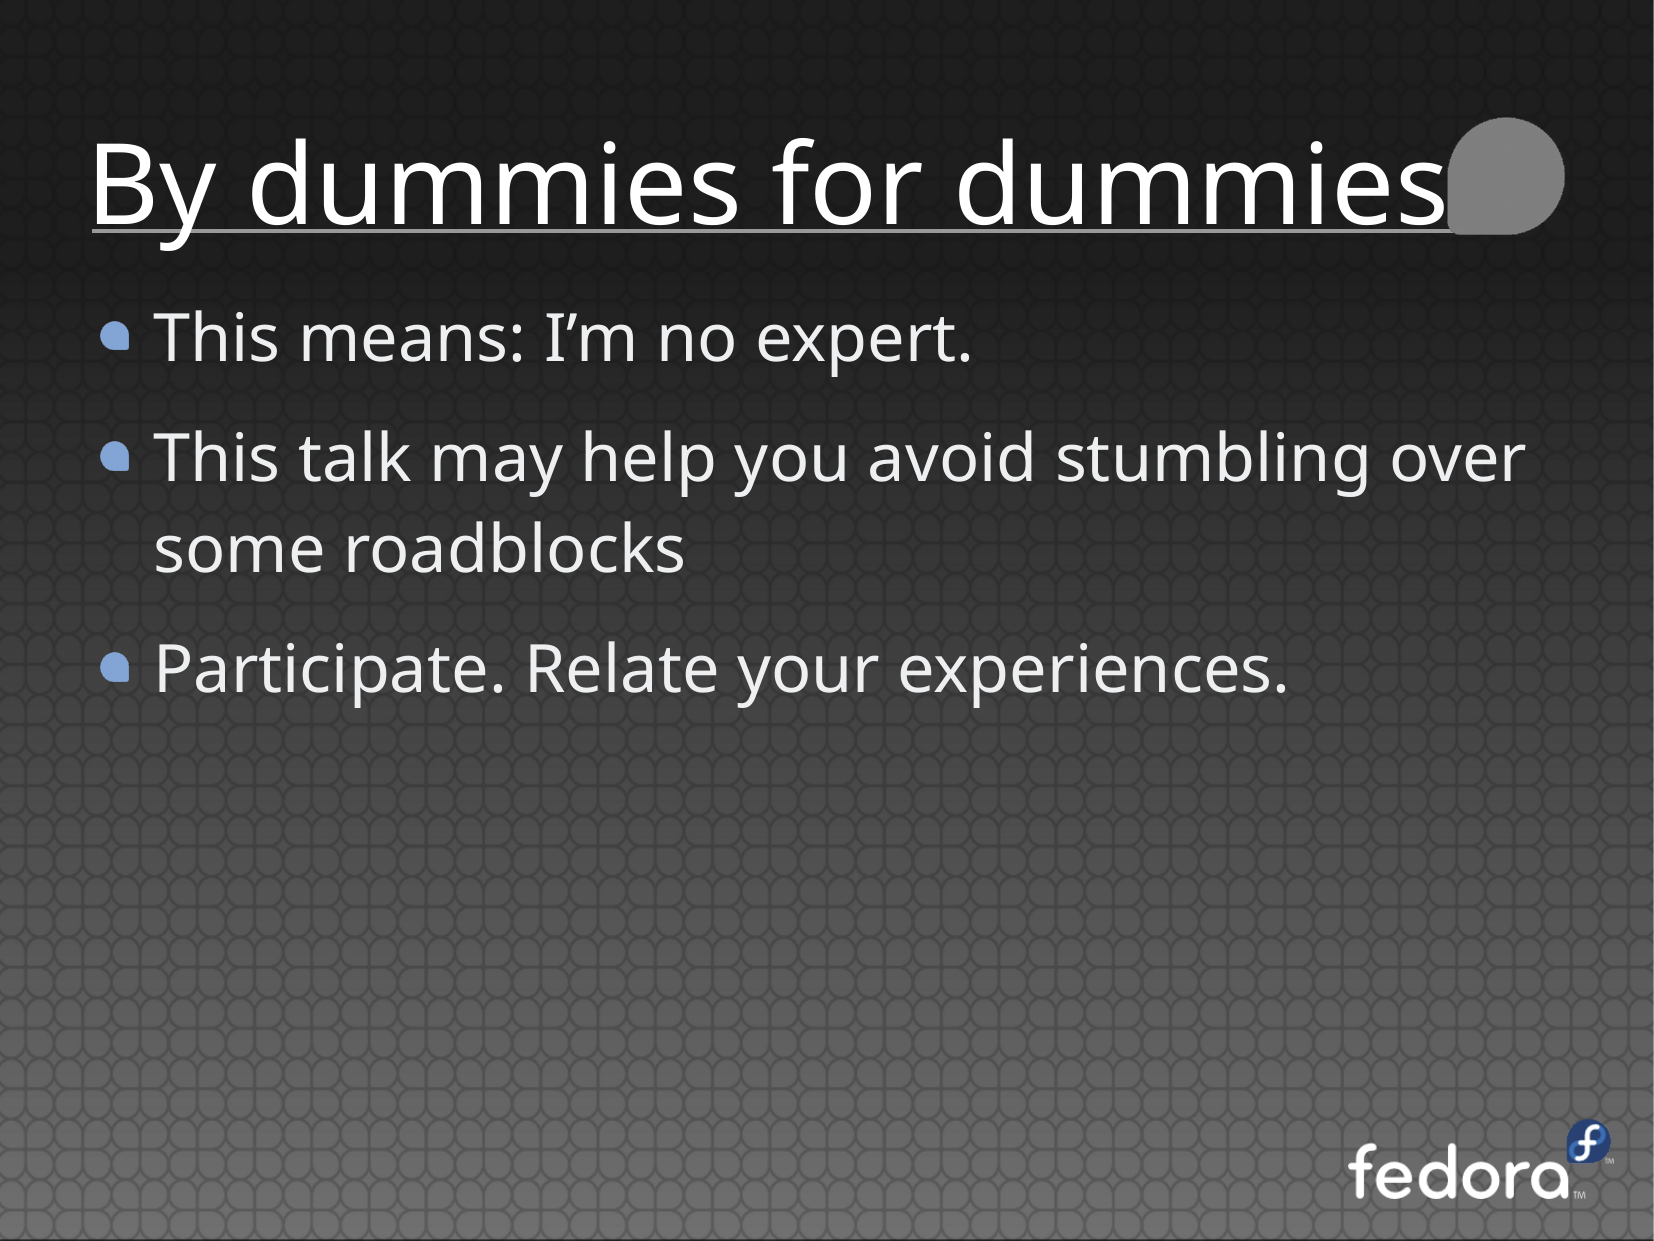

# By dummies for dummies
This means: I’m no expert.
This talk may help you avoid stumbling over some roadblocks
Participate. Relate your experiences.